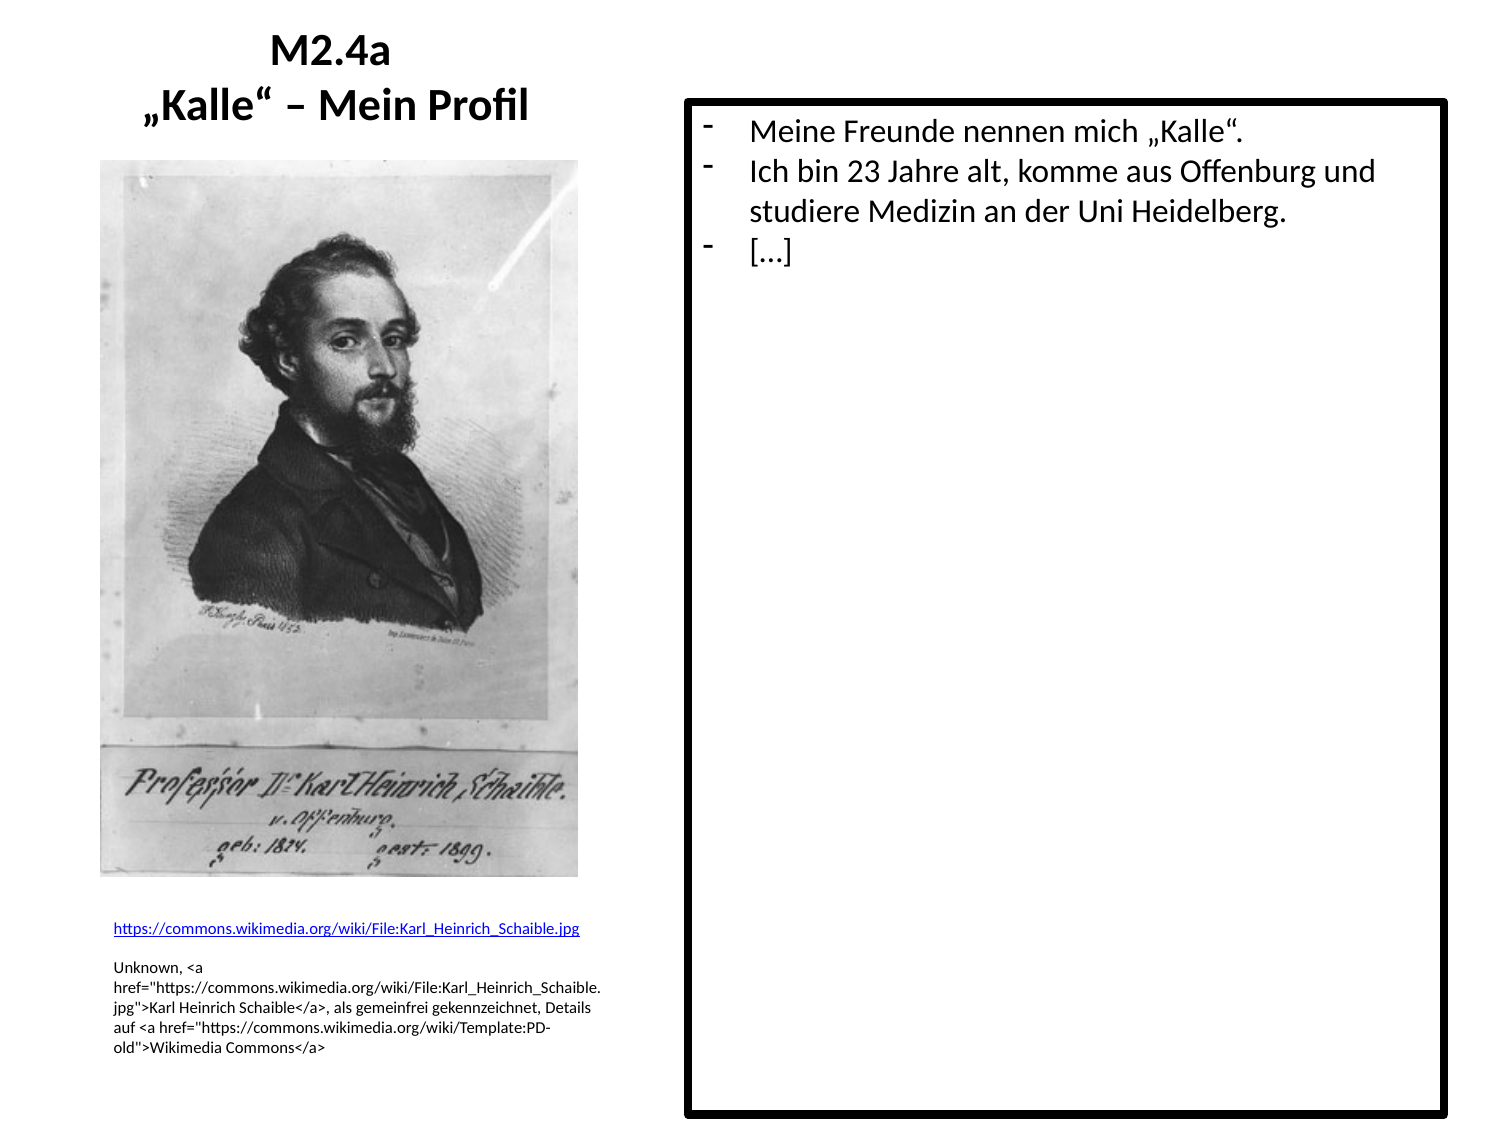

# M2.4a „Kalle“ – Mein Profil
Meine Freunde nennen mich „Kalle“.
Ich bin 23 Jahre alt, komme aus Offenburg und studiere Medizin an der Uni Heidelberg.
[…]
https://commons.wikimedia.org/wiki/File:Karl_Heinrich_Schaible.jpg
Unknown, <a href="https://commons.wikimedia.org/wiki/File:Karl_Heinrich_Schaible.jpg">Karl Heinrich Schaible</a>, als gemeinfrei gekennzeichnet, Details auf <a href="https://commons.wikimedia.org/wiki/Template:PD-old">Wikimedia Commons</a>